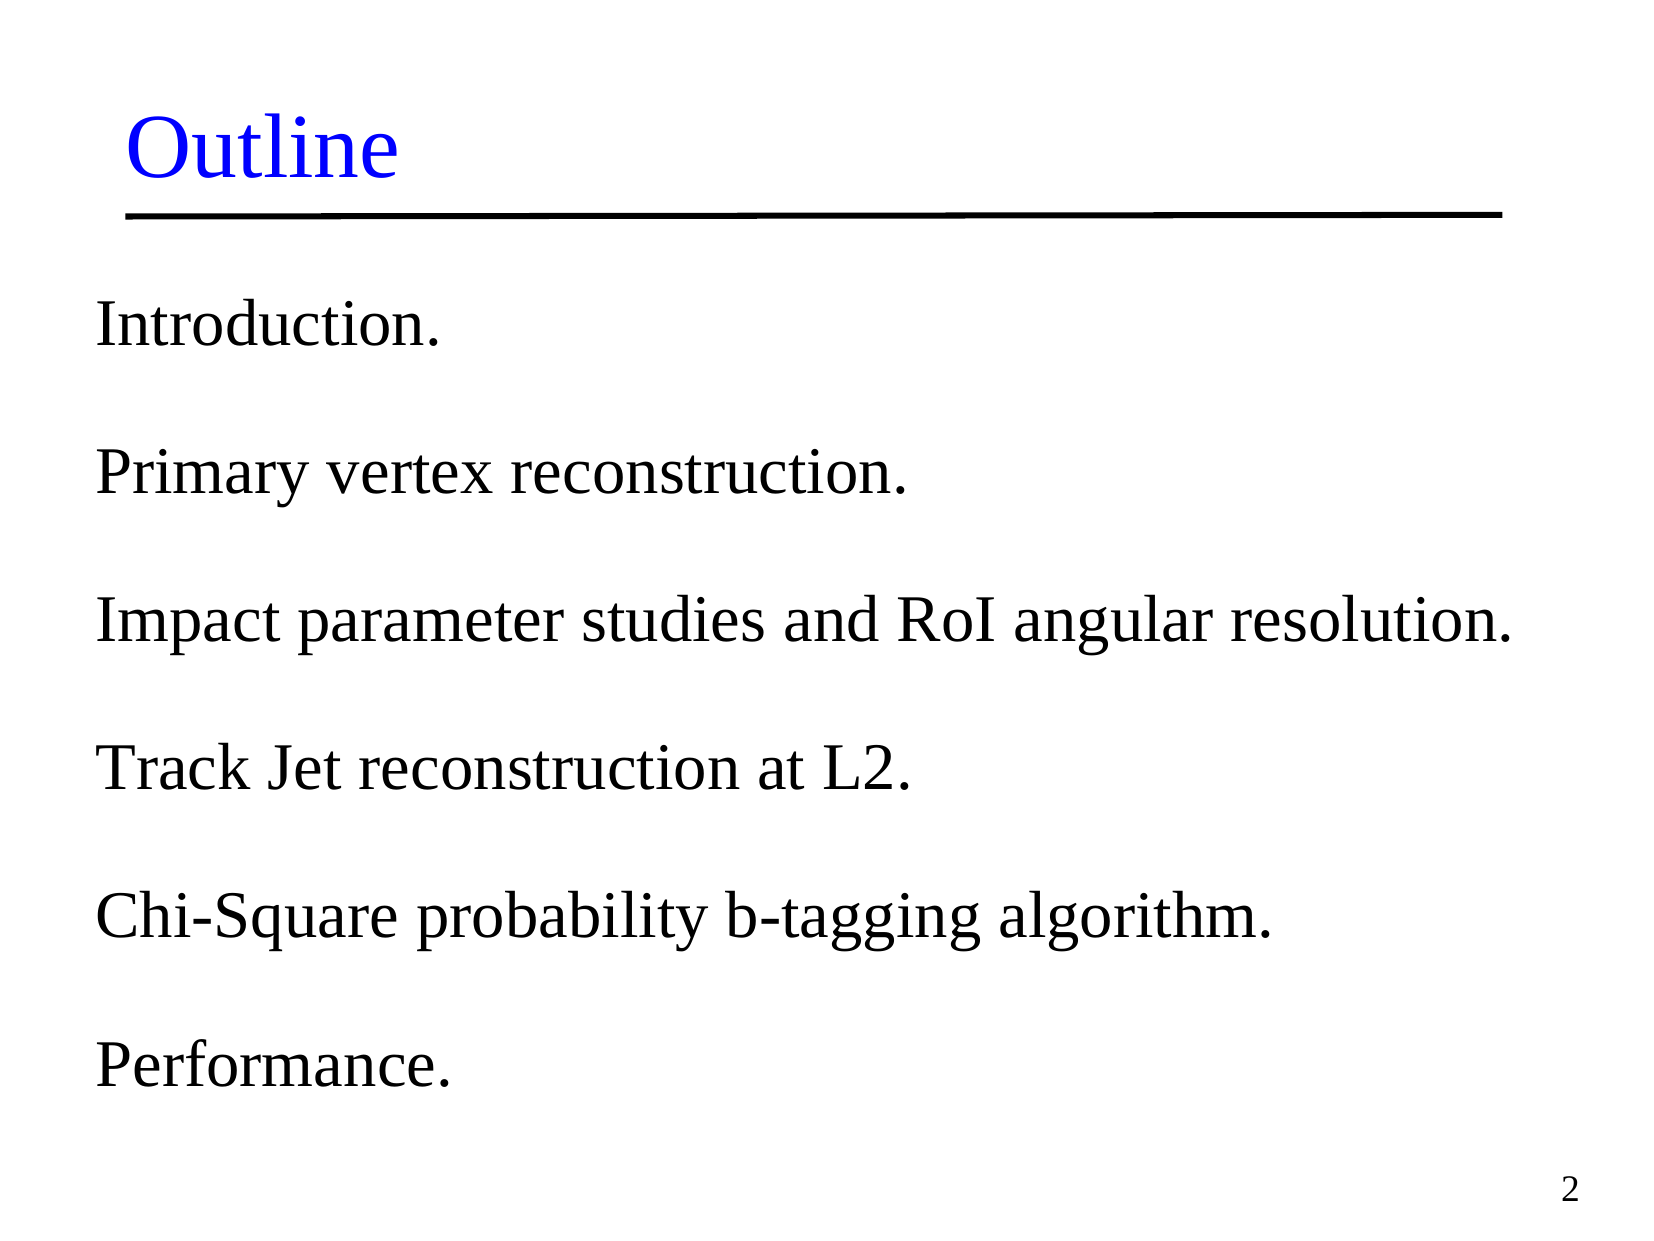

Outline
Introduction.
Primary vertex reconstruction.
Impact parameter studies and RoI angular resolution.
Track Jet reconstruction at L2.
Chi-Square probability b-tagging algorithm.
Performance.